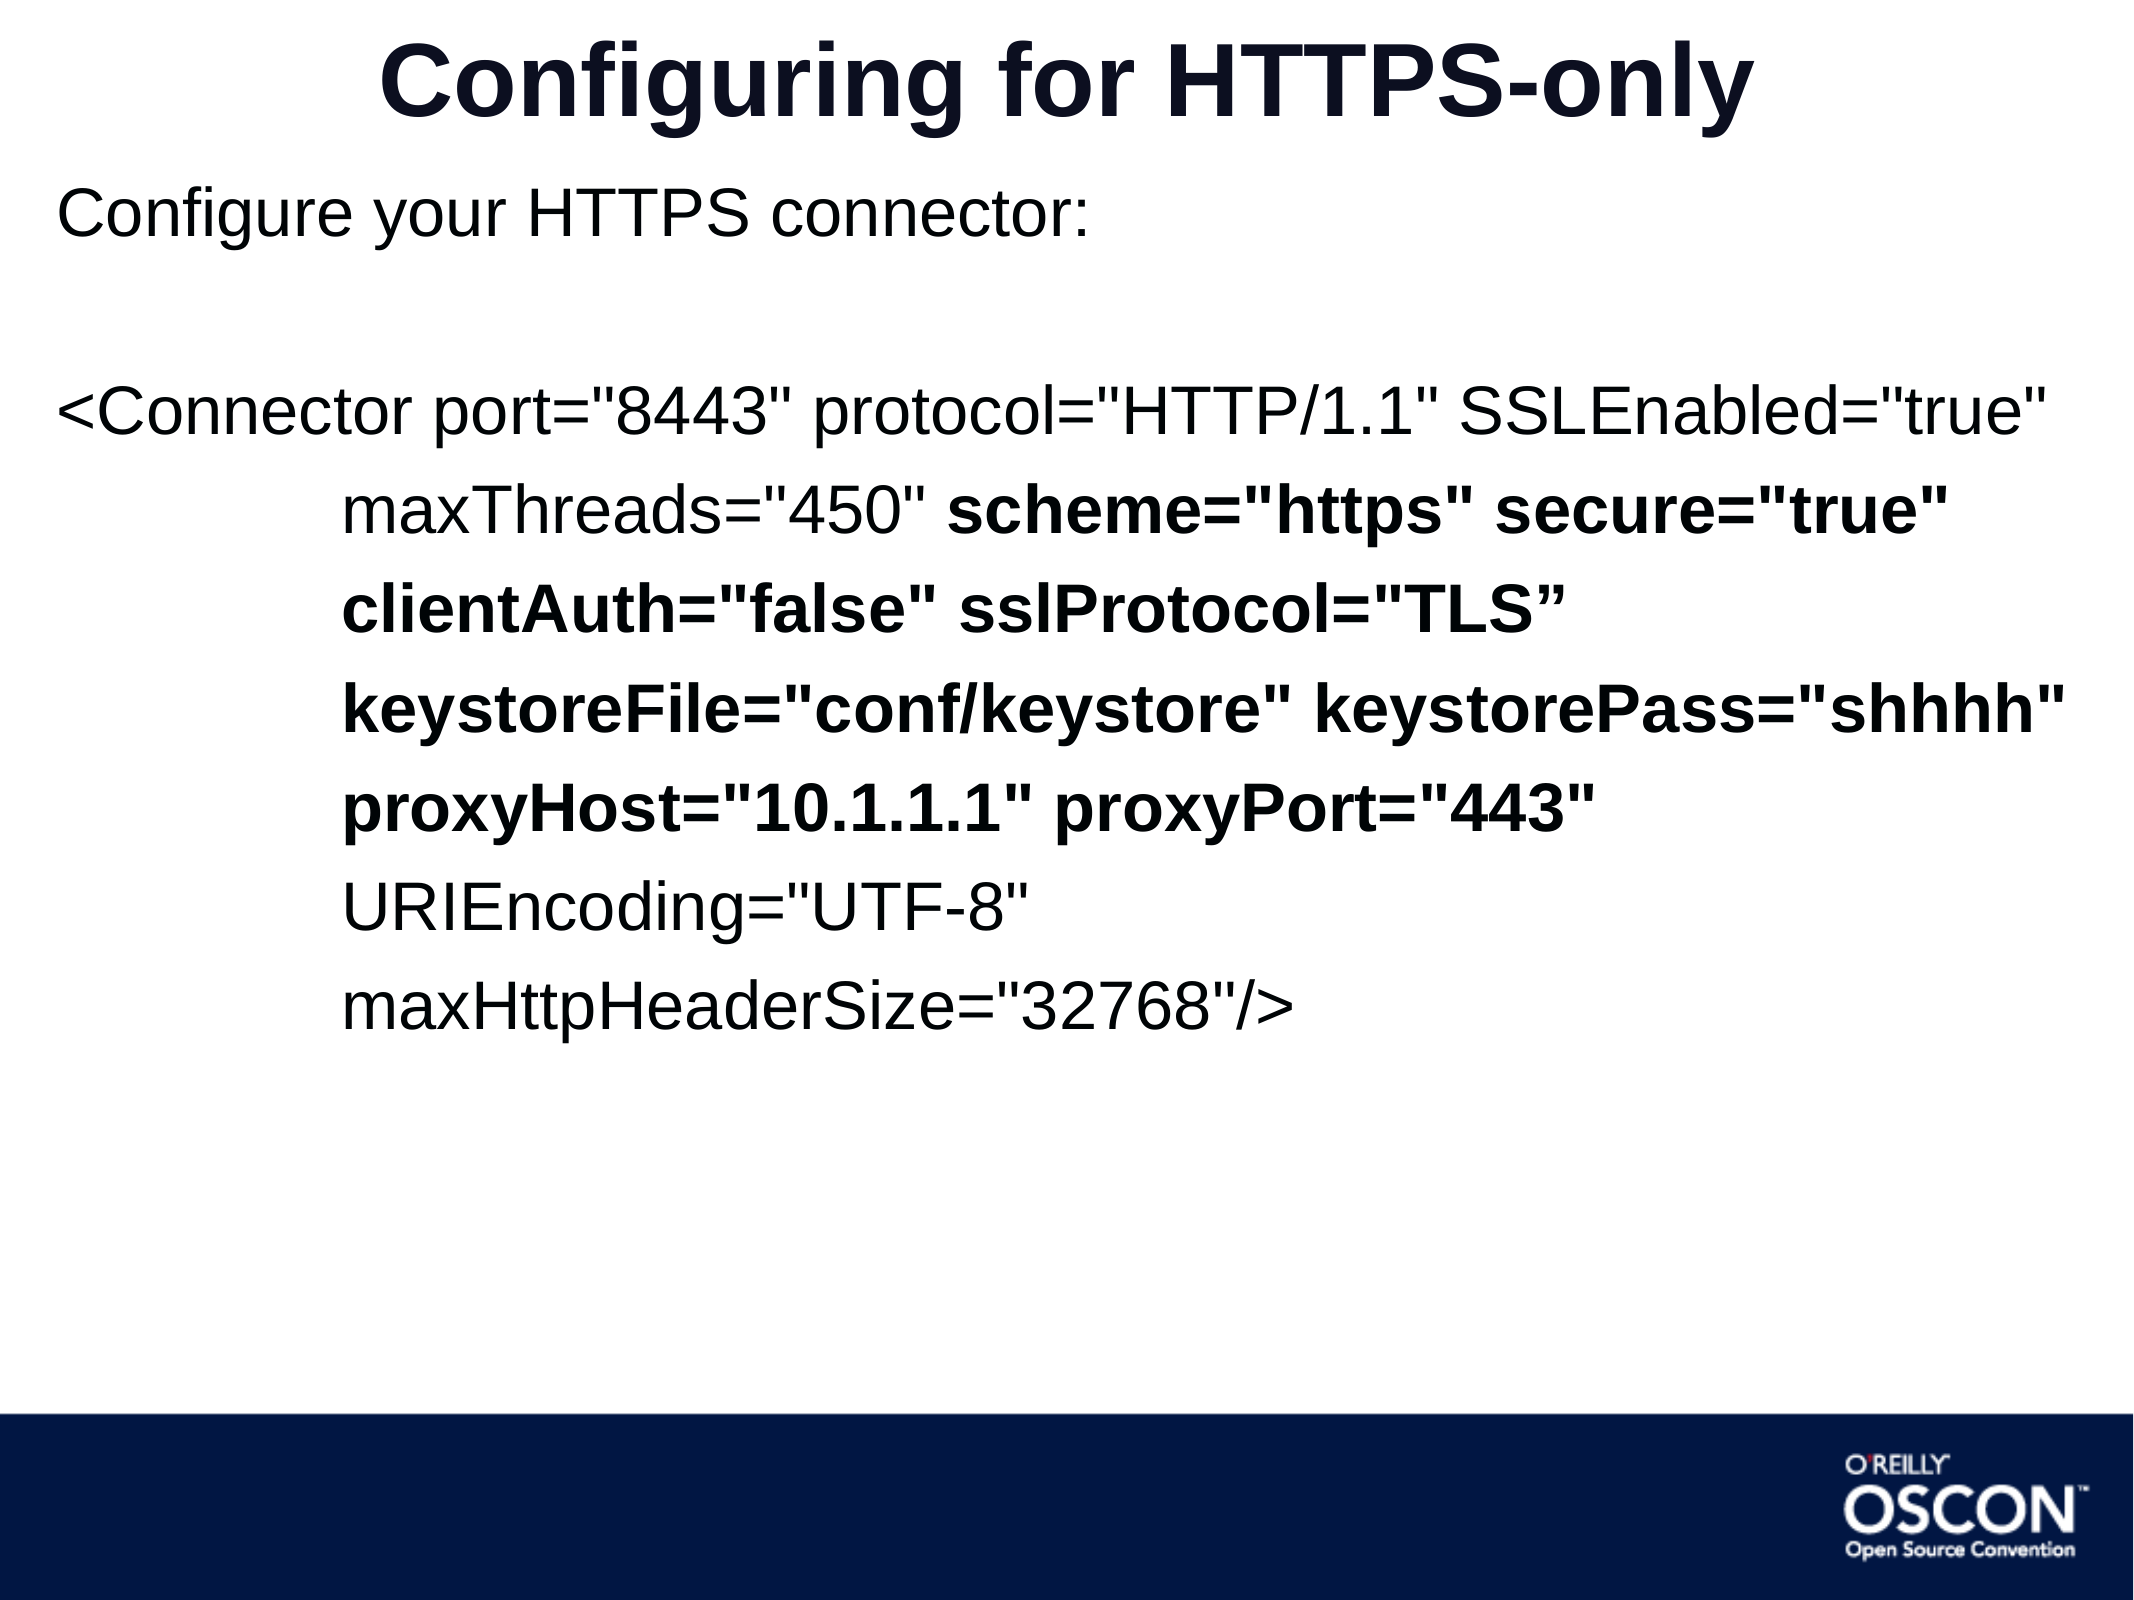

# Configuring for HTTPS-only
Configure your HTTPS connector:
<Connector port="8443" protocol="HTTP/1.1" SSLEnabled="true"
 maxThreads="450" scheme="https" secure="true"
 clientAuth="false" sslProtocol="TLS”
 keystoreFile="conf/keystore" keystorePass="shhhh"
 proxyHost="10.1.1.1" proxyPort="443"
 URIEncoding="UTF-8"
 maxHttpHeaderSize="32768"/>